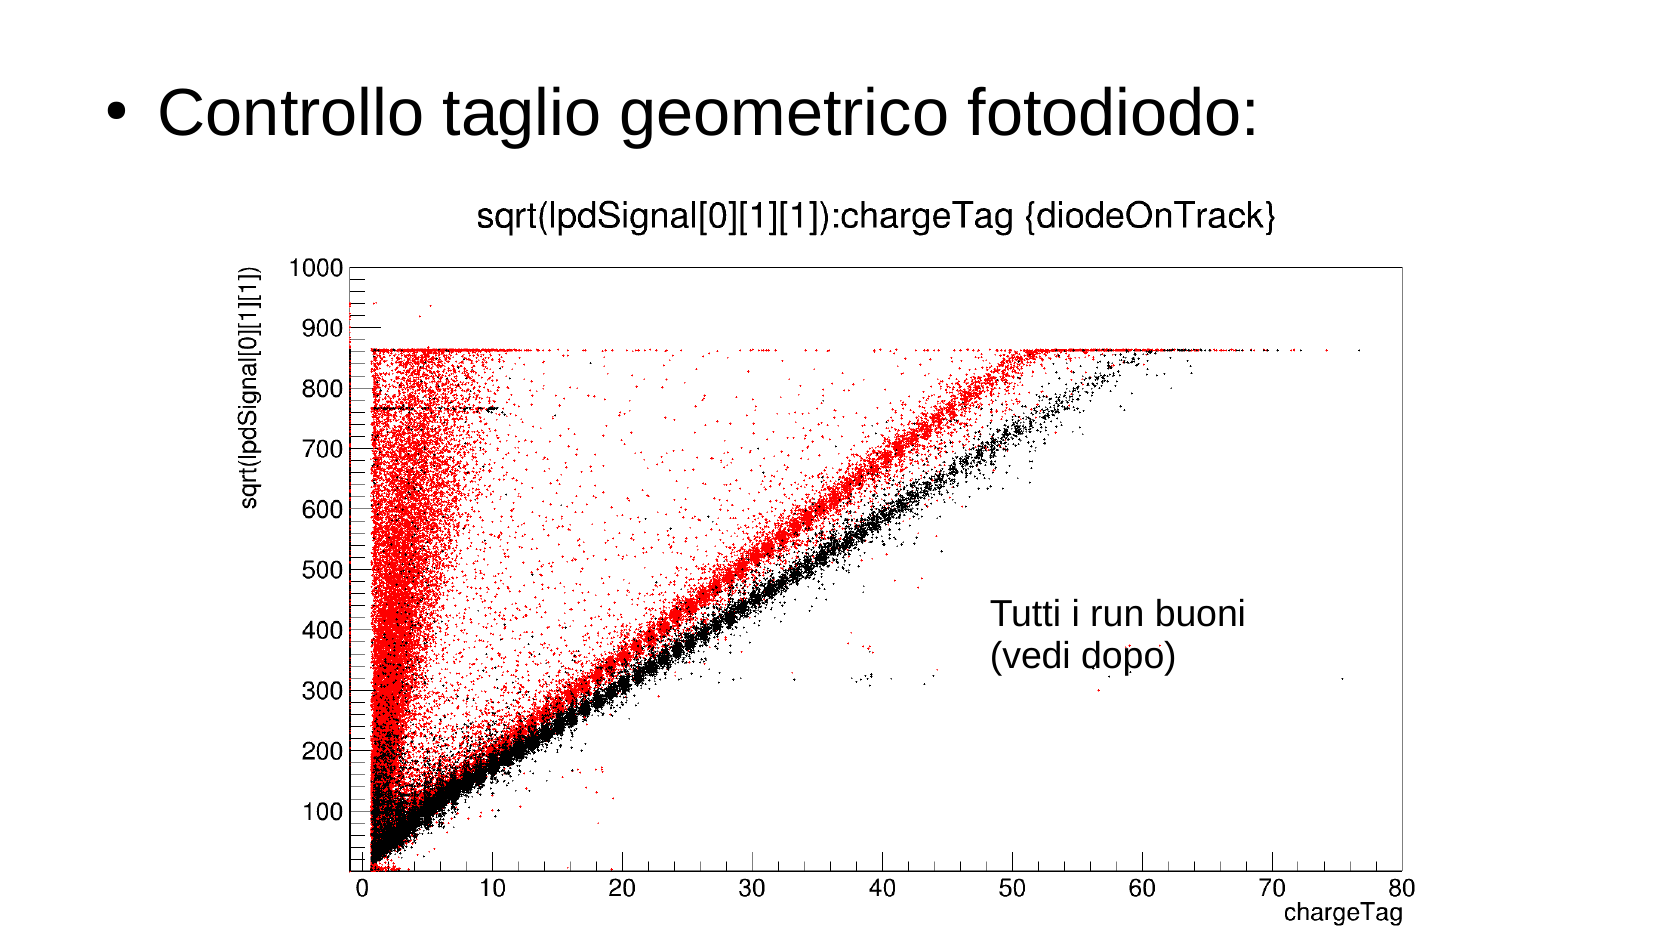

# Controllo taglio geometrico fotodiodo:
Tutti i run buoni
(vedi dopo)